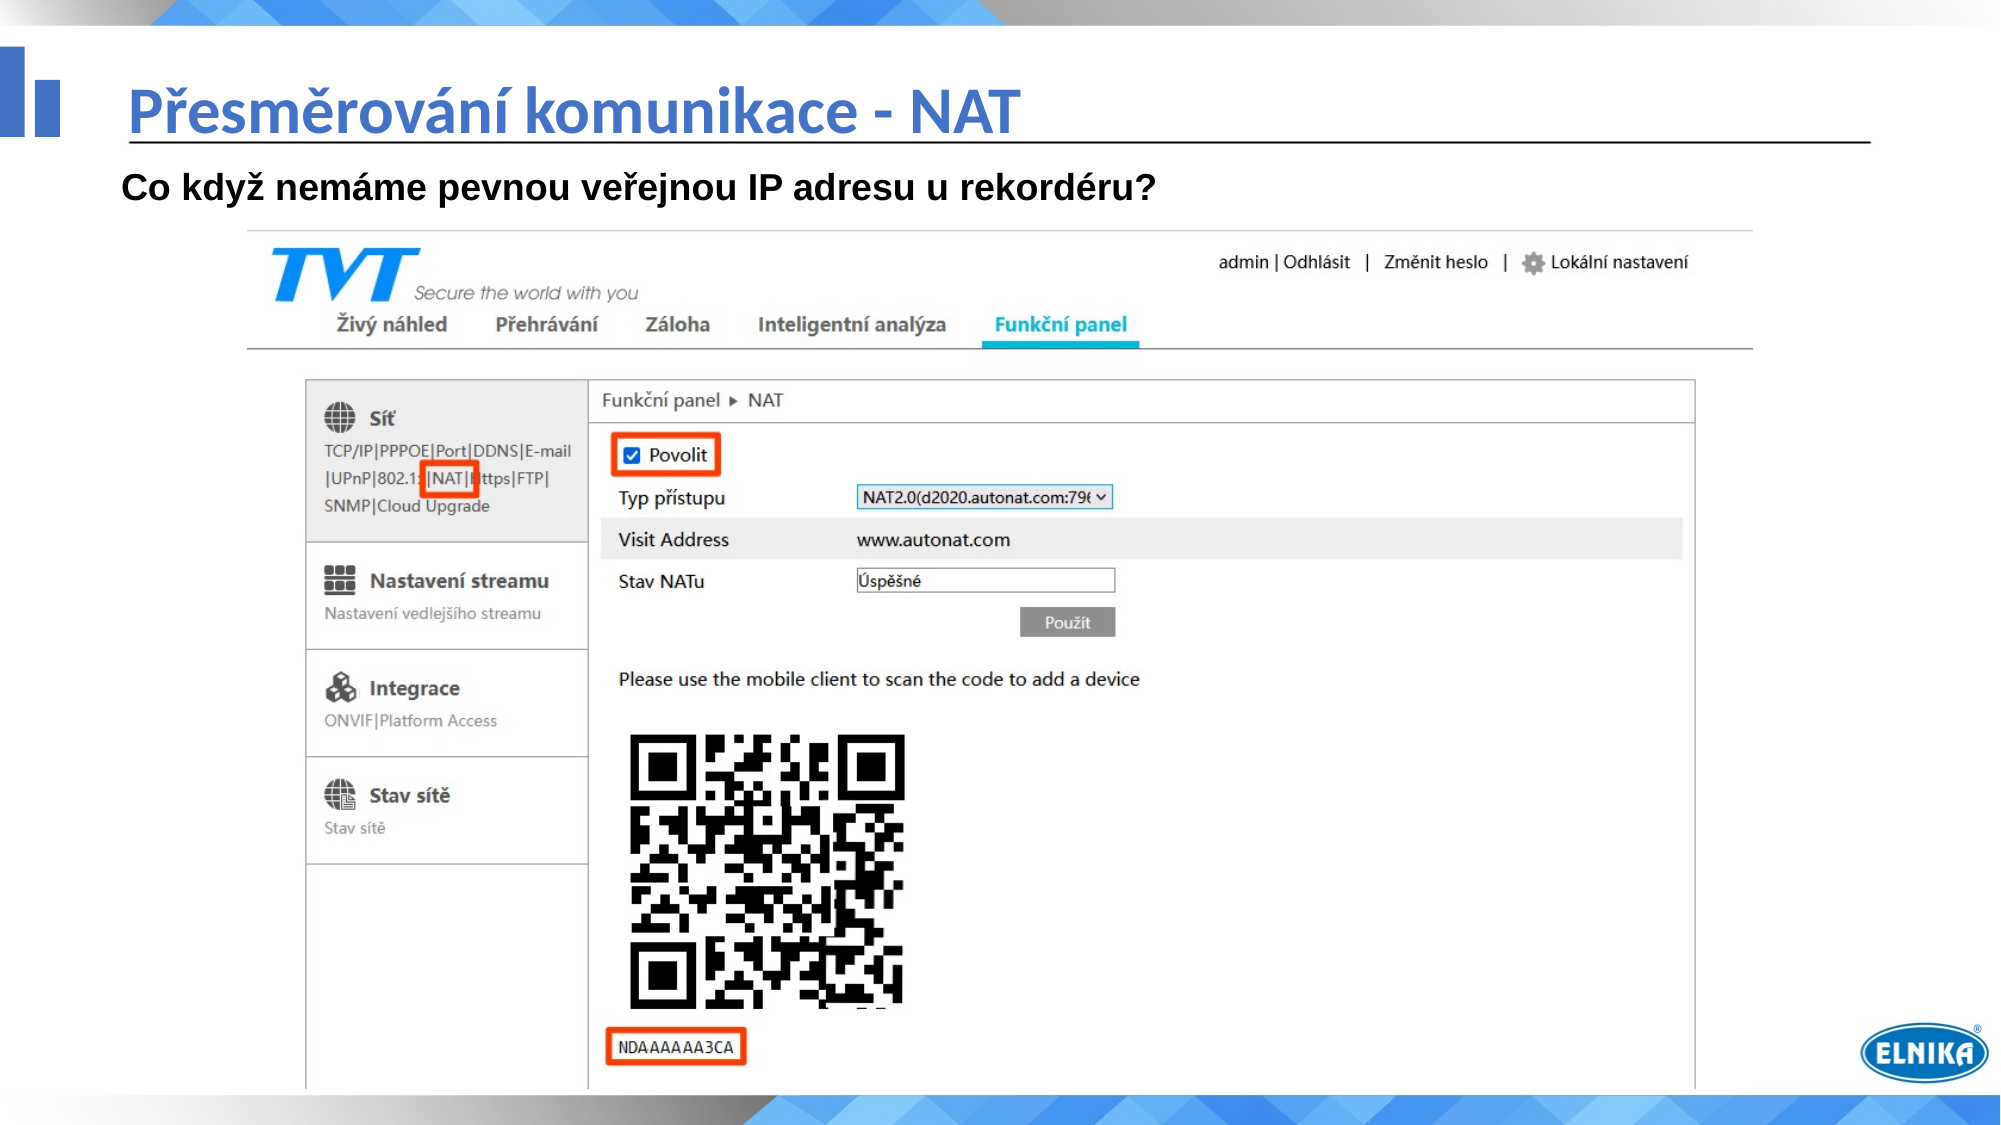

Přesměrování komunikace - NAT
Co když nemáme pevnou veřejnou IP adresu u rekordéru?